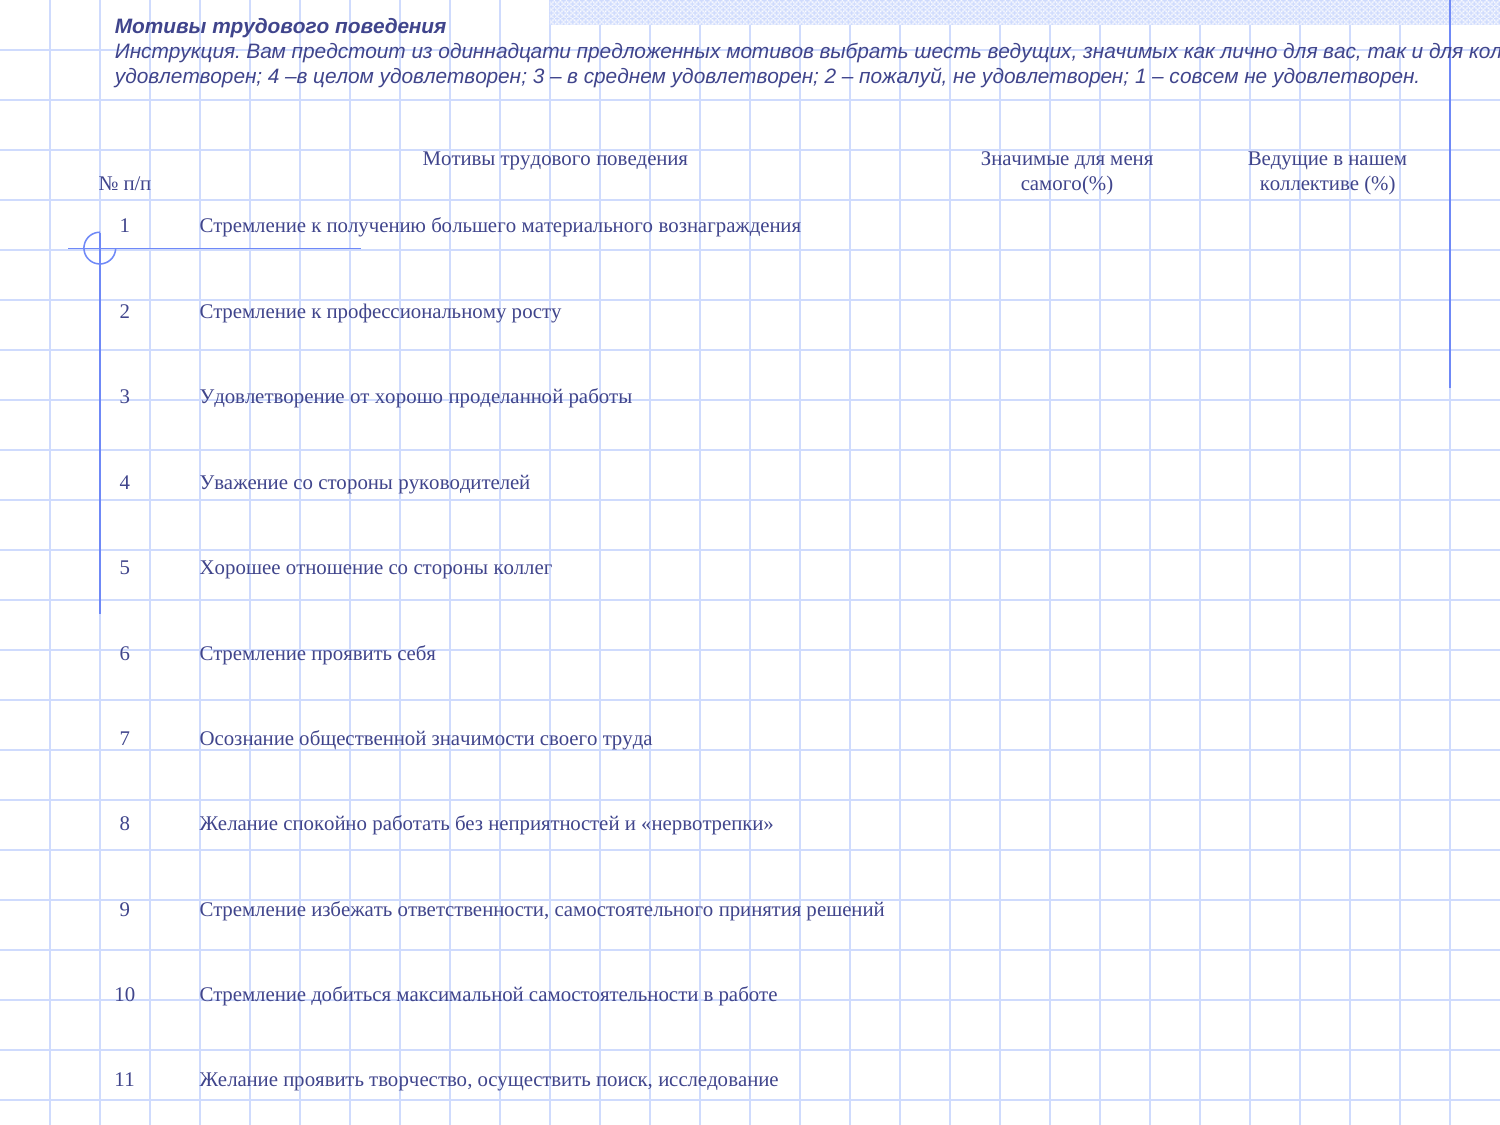

Мотивы трудового поведения
Инструкция. Вам предстоит из одиннадцати предложенных мотивов выбрать шесть ведущих, значимых как лично для вас, так и для коллектива. И дать оценку следующим образом: 5 – полностью удовлетворен; 4 –в целом удовлетворен; 3 – в среднем удовлетворен; 2 – пожалуй, не удовлетворен; 1 – совсем не удовлетворен.
| № п/п | Мотивы трудового поведения | Значимые для меня самого(%) | Ведущие в нашем коллективе (%) |
| --- | --- | --- | --- |
| 1 | Стремление к получению большего материального вознаграждения | | |
| 2 | Стремление к профессиональному росту | | |
| 3 | Удовлетворение от хорошо проделанной работы | | |
| 4 | Уважение со стороны руководителей | | |
| 5 | Хорошее отношение со стороны коллег | | |
| 6 | Стремление проявить себя | | |
| 7 | Осознание общественной значимости своего труда | | |
| 8 | Желание спокойно работать без неприятностей и «нервотрепки» | | |
| 9 | Стремление избежать ответственности, самостоятельного принятия решений | | |
| 10 | Стремление добиться максимальной самостоятельности в работе | | |
| 11 | Желание проявить творчество, осуществить поиск, исследование | | |